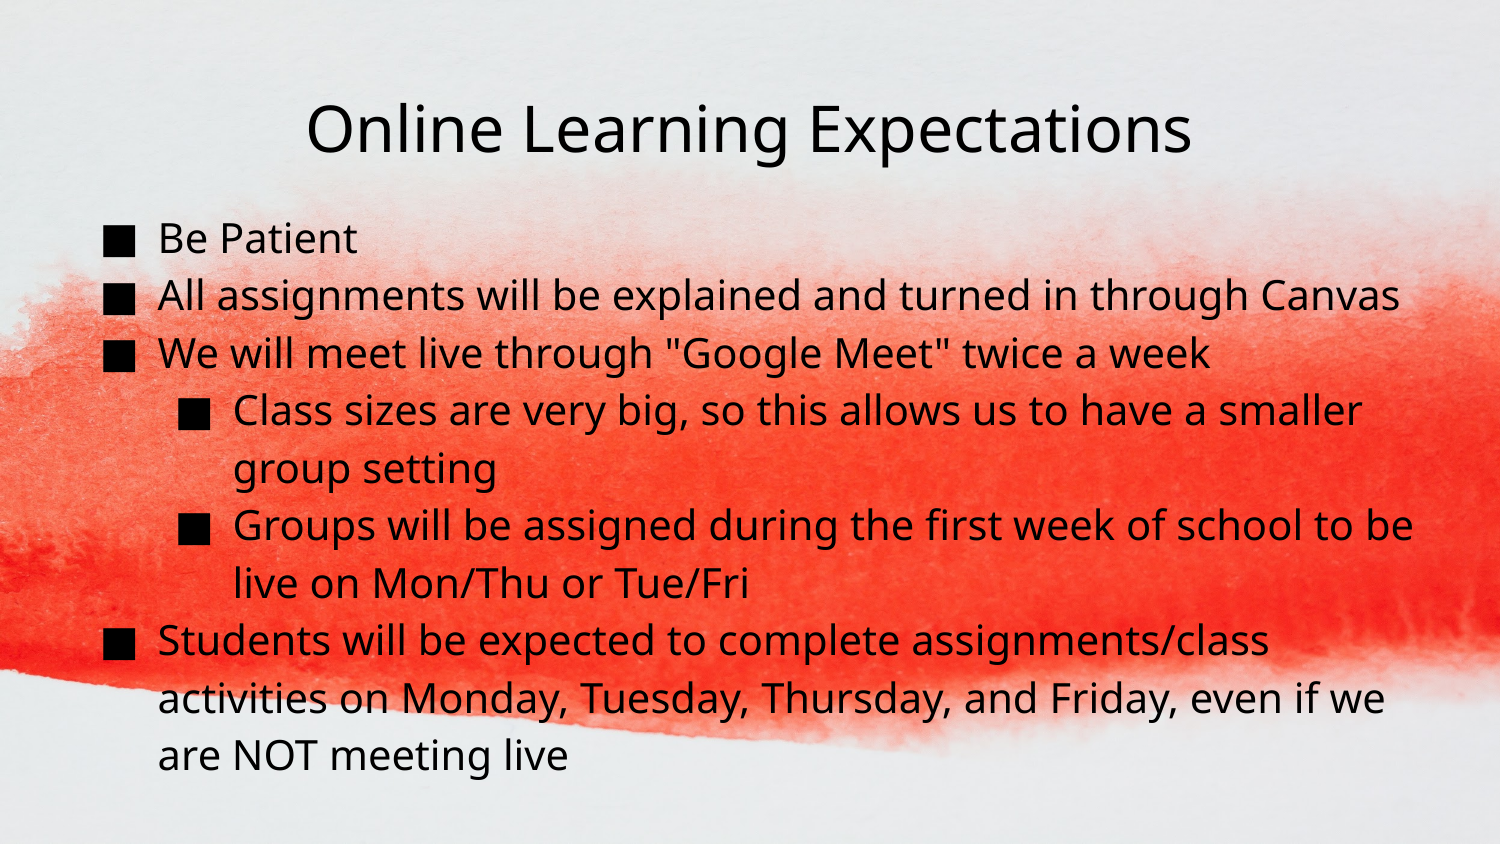

# Online Learning Expectations
Be Patient
All assignments will be explained and turned in through Canvas
We will meet live through "Google Meet" twice a week
Class sizes are very big, so this allows us to have a smaller group setting
Groups will be assigned during the first week of school to be live on Mon/Thu or Tue/Fri
Students will be expected to complete assignments/class activities on Monday, Tuesday, Thursday, and Friday, even if we are NOT meeting live